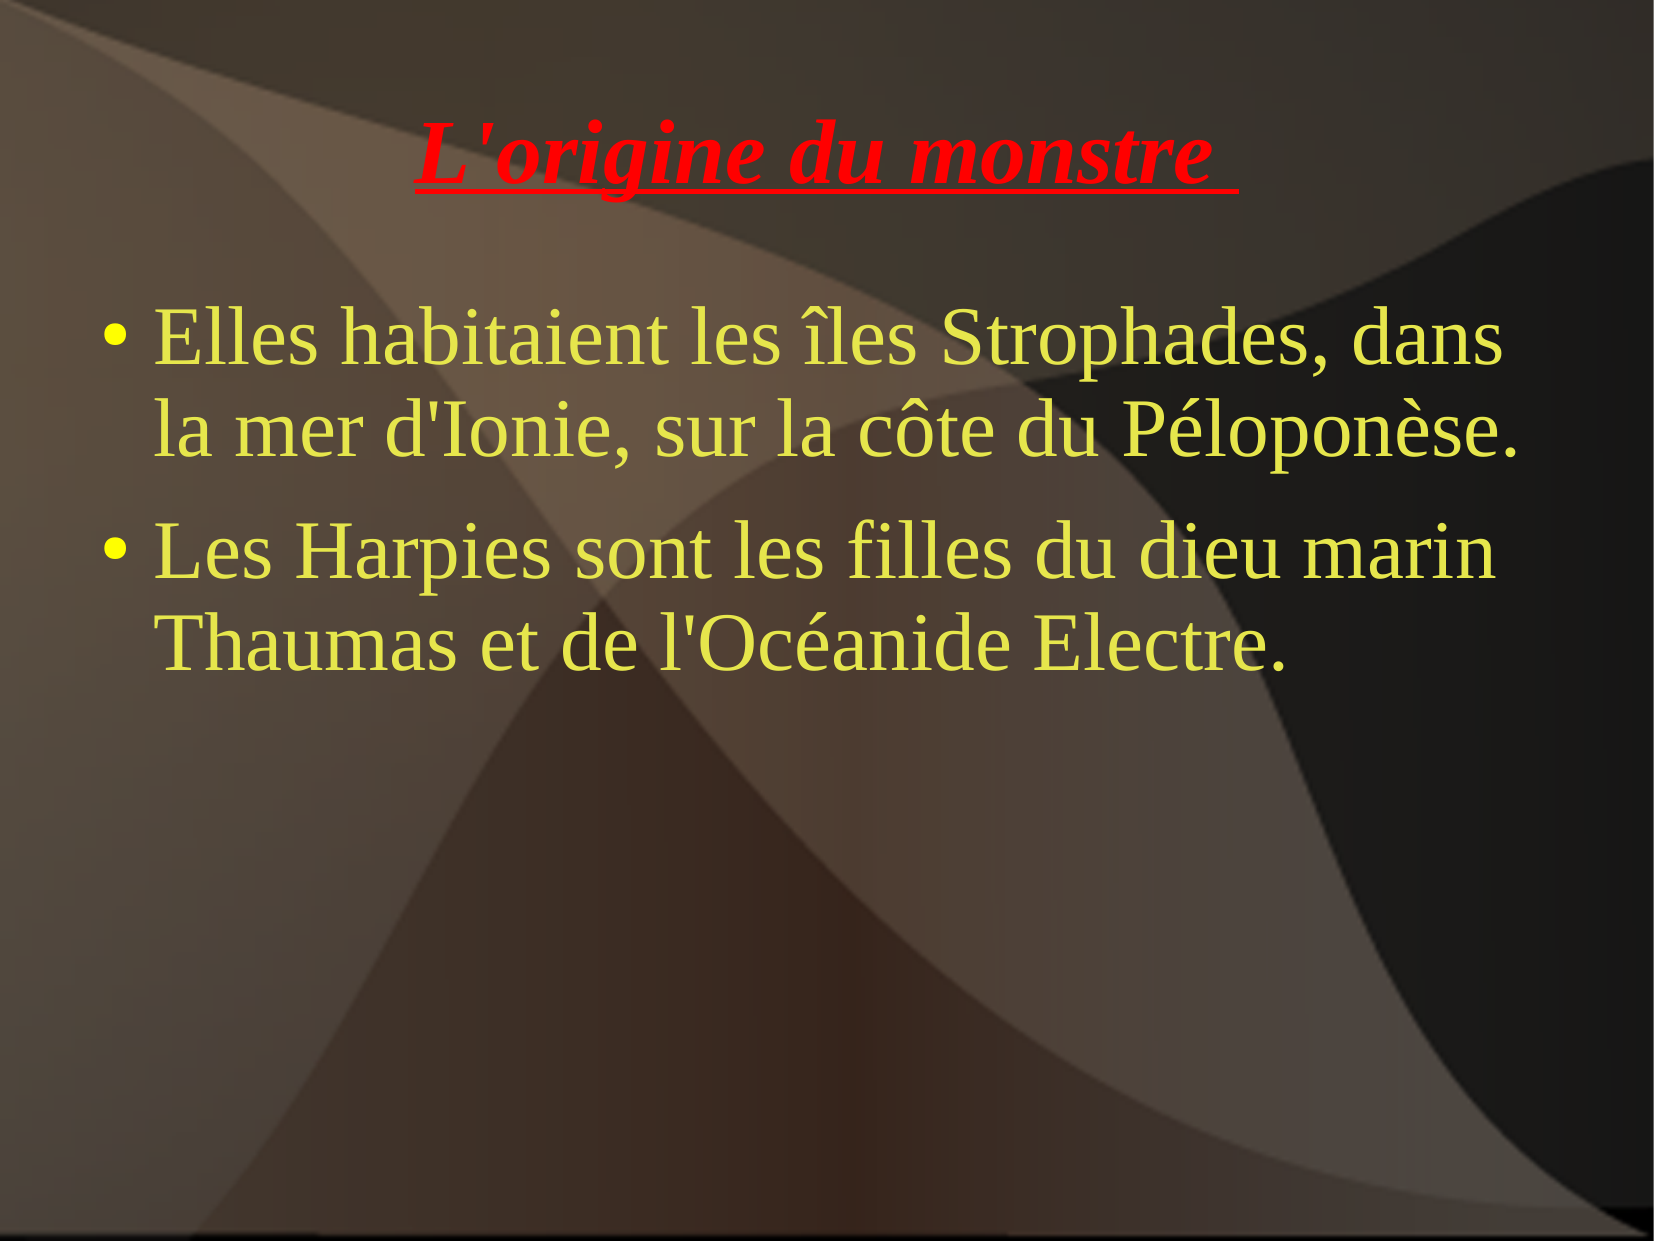

# L'origine du monstre
Elles habitaient les îles Strophades, dans la mer d'Ionie, sur la côte du Péloponèse.
Les Harpies sont les filles du dieu marin Thaumas et de l'Océanide Electre.